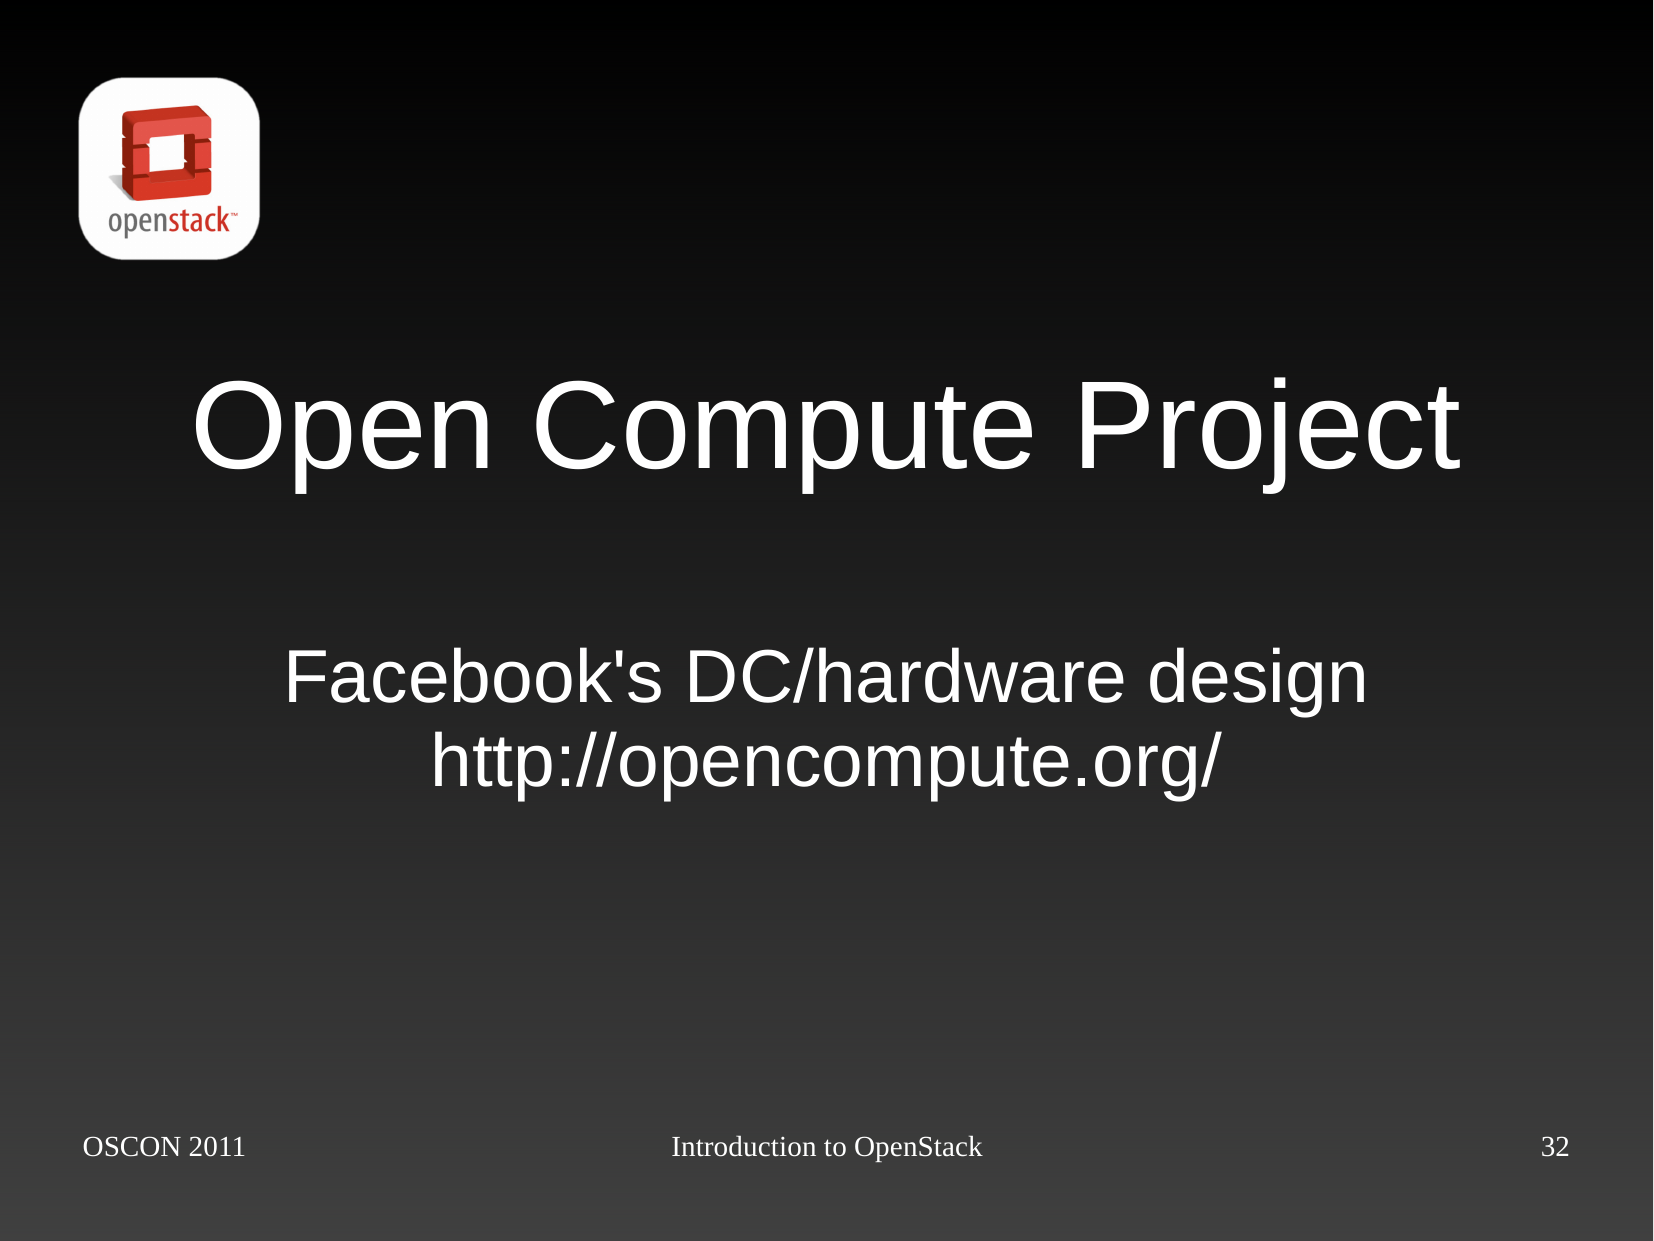

# Open Compute Project
Facebook's DC/hardware design
http://opencompute.org/
OSCON 2011
Introduction to OpenStack
32